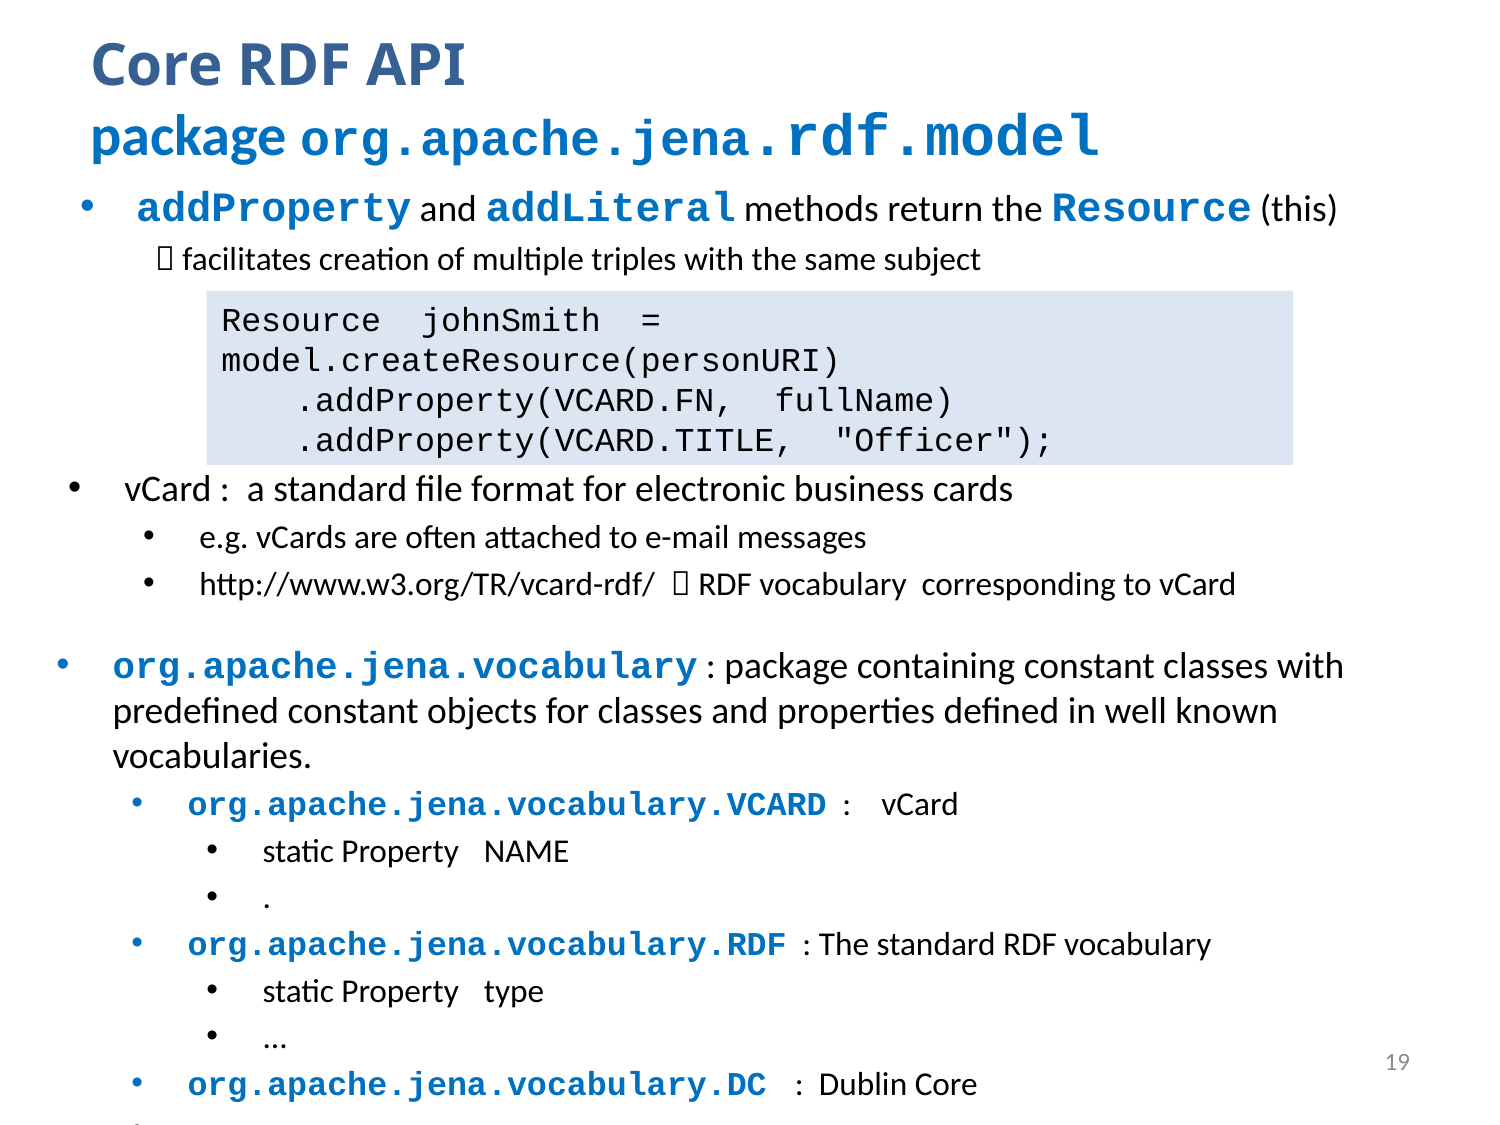

Core RDF API
package org.apache.jena.rdf.model
# addProperty and addLiteral methods return the Resource (this)
 facilitates creation of multiple triples with the same subject
Resource johnSmith = model.createResource(personURI)
	.addProperty(VCARD.FN, fullName)
	.addProperty(VCARD.TITLE, "Officer");
vCard : a standard file format for electronic business cards
e.g. vCards are often attached to e-mail messages
http://www.w3.org/TR/vcard-rdf/  RDF vocabulary corresponding to vCard
org.apache.jena.vocabulary : package containing constant classes with predefined constant objects for classes and properties defined in well known vocabularies.
org.apache.jena.vocabulary.VCARD : vCard
static Property 	NAME
.
org.apache.jena.vocabulary.RDF : The standard RDF vocabulary
static Property 	type
...
org.apache.jena.vocabulary.DC : Dublin Core
...